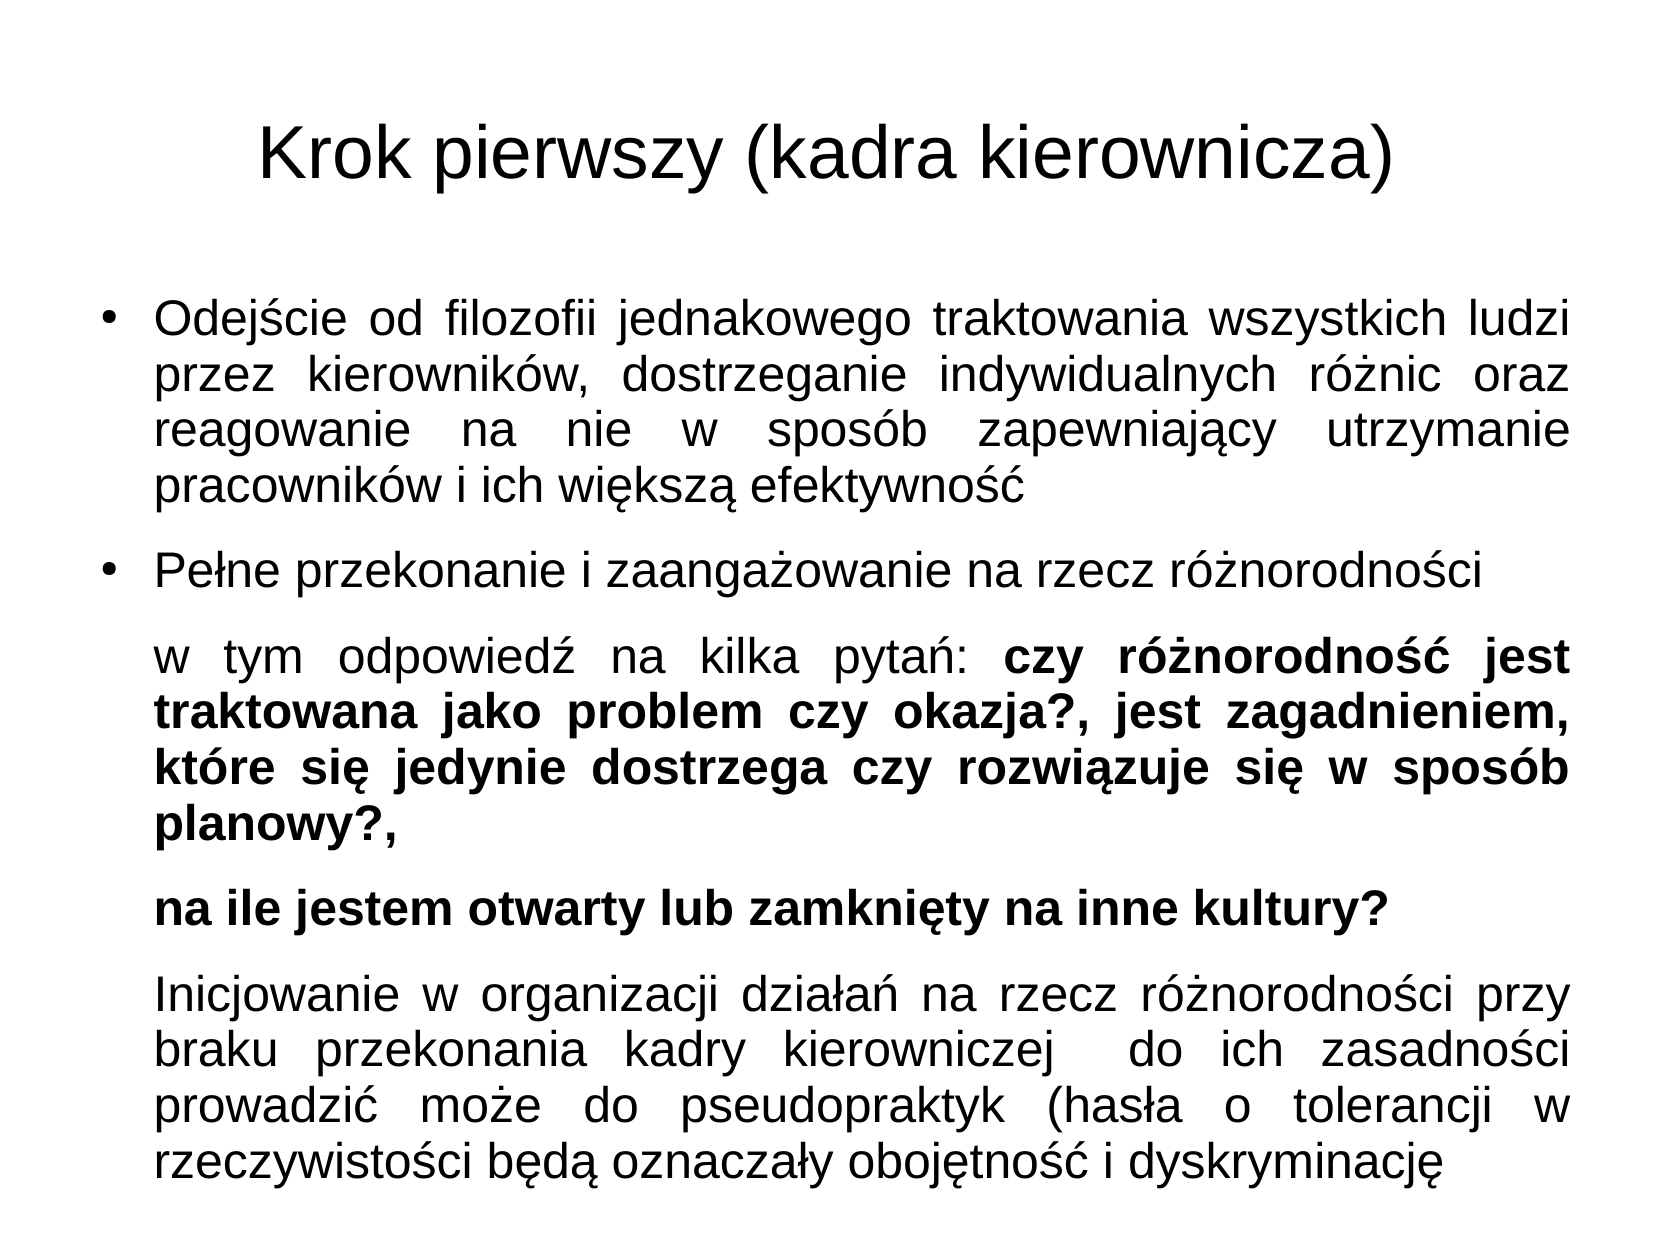

# Krok pierwszy (kadra kierownicza)
Odejście od filozofii jednakowego traktowania wszystkich ludzi przez kierowników, dostrzeganie indywidualnych różnic oraz reagowanie na nie w sposób zapewniający utrzymanie pracowników i ich większą efektywność
Pełne przekonanie i zaangażowanie na rzecz różnorodności
w tym odpowiedź na kilka pytań: czy różnorodność jest traktowana jako problem czy okazja?, jest zagadnieniem, które się jedynie dostrzega czy rozwiązuje się w sposób planowy?,
na ile jestem otwarty lub zamknięty na inne kultury?
Inicjowanie w organizacji działań na rzecz różnorodności przy braku przekonania kadry kierowniczej do ich zasadności prowadzić może do pseudopraktyk (hasła o tolerancji w rzeczywistości będą oznaczały obojętność i dyskryminację